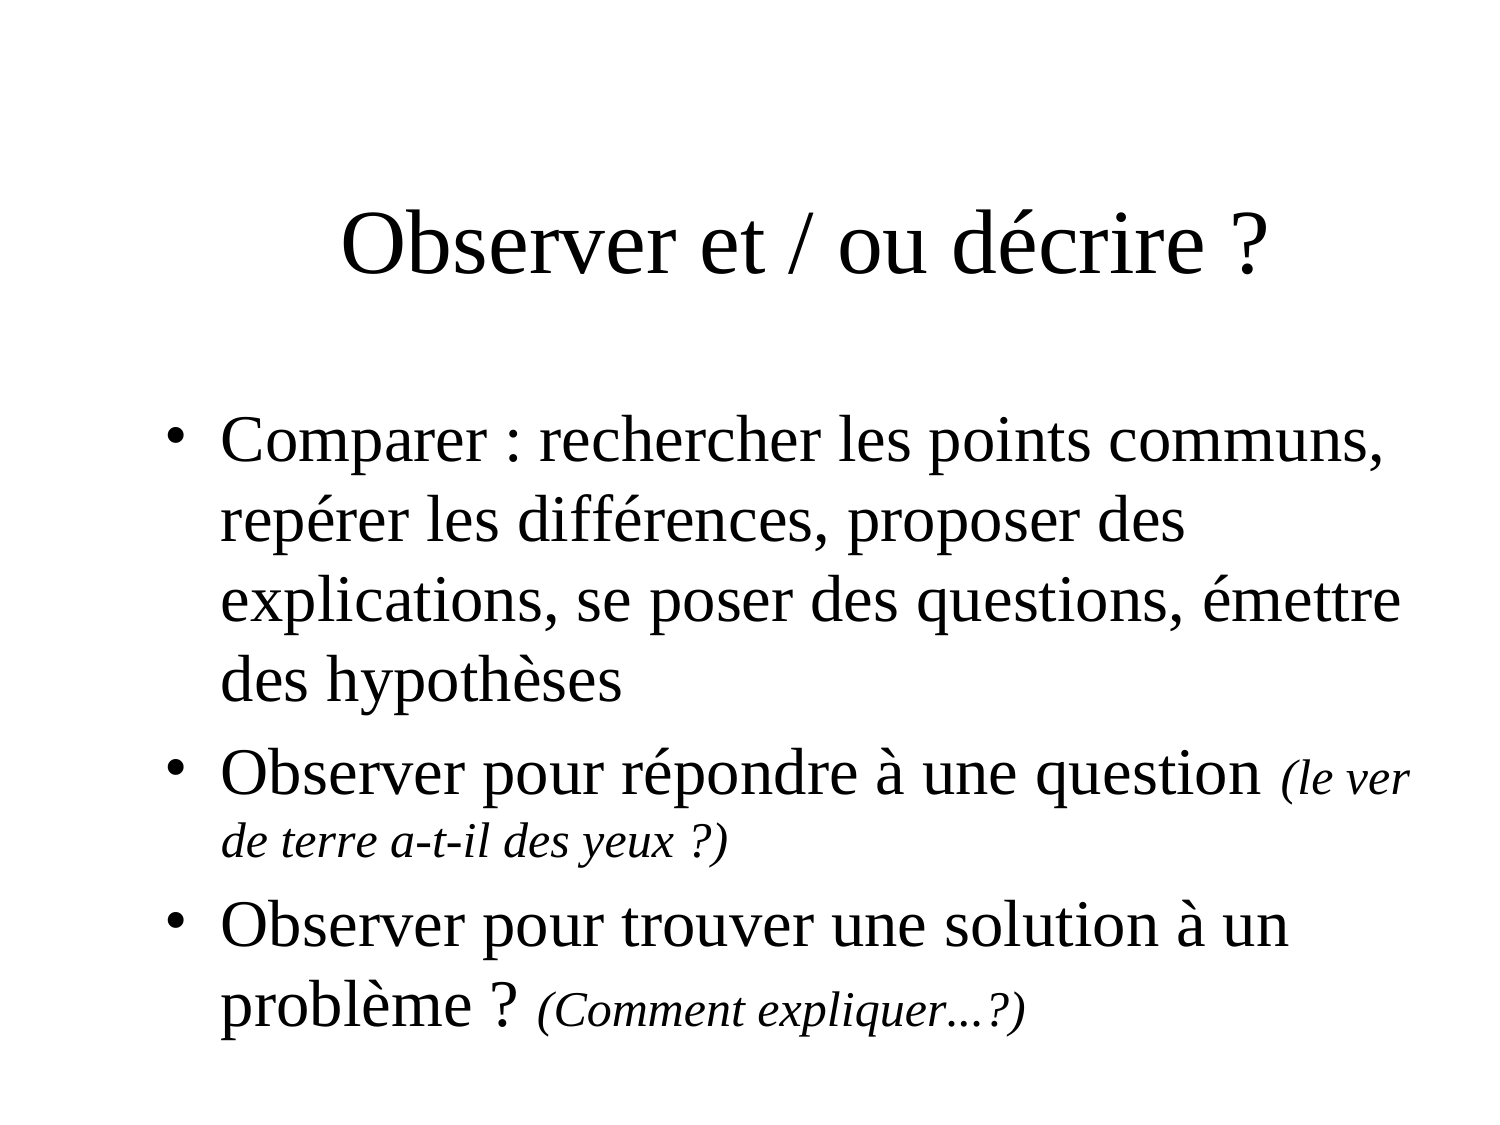

# Observer et / ou décrire ?
Comparer : rechercher les points communs, repérer les différences, proposer des explications, se poser des questions, émettre des hypothèses
Observer pour répondre à une question (le ver de terre a-t-il des yeux ?)
Observer pour trouver une solution à un problème ? (Comment expliquer...?)